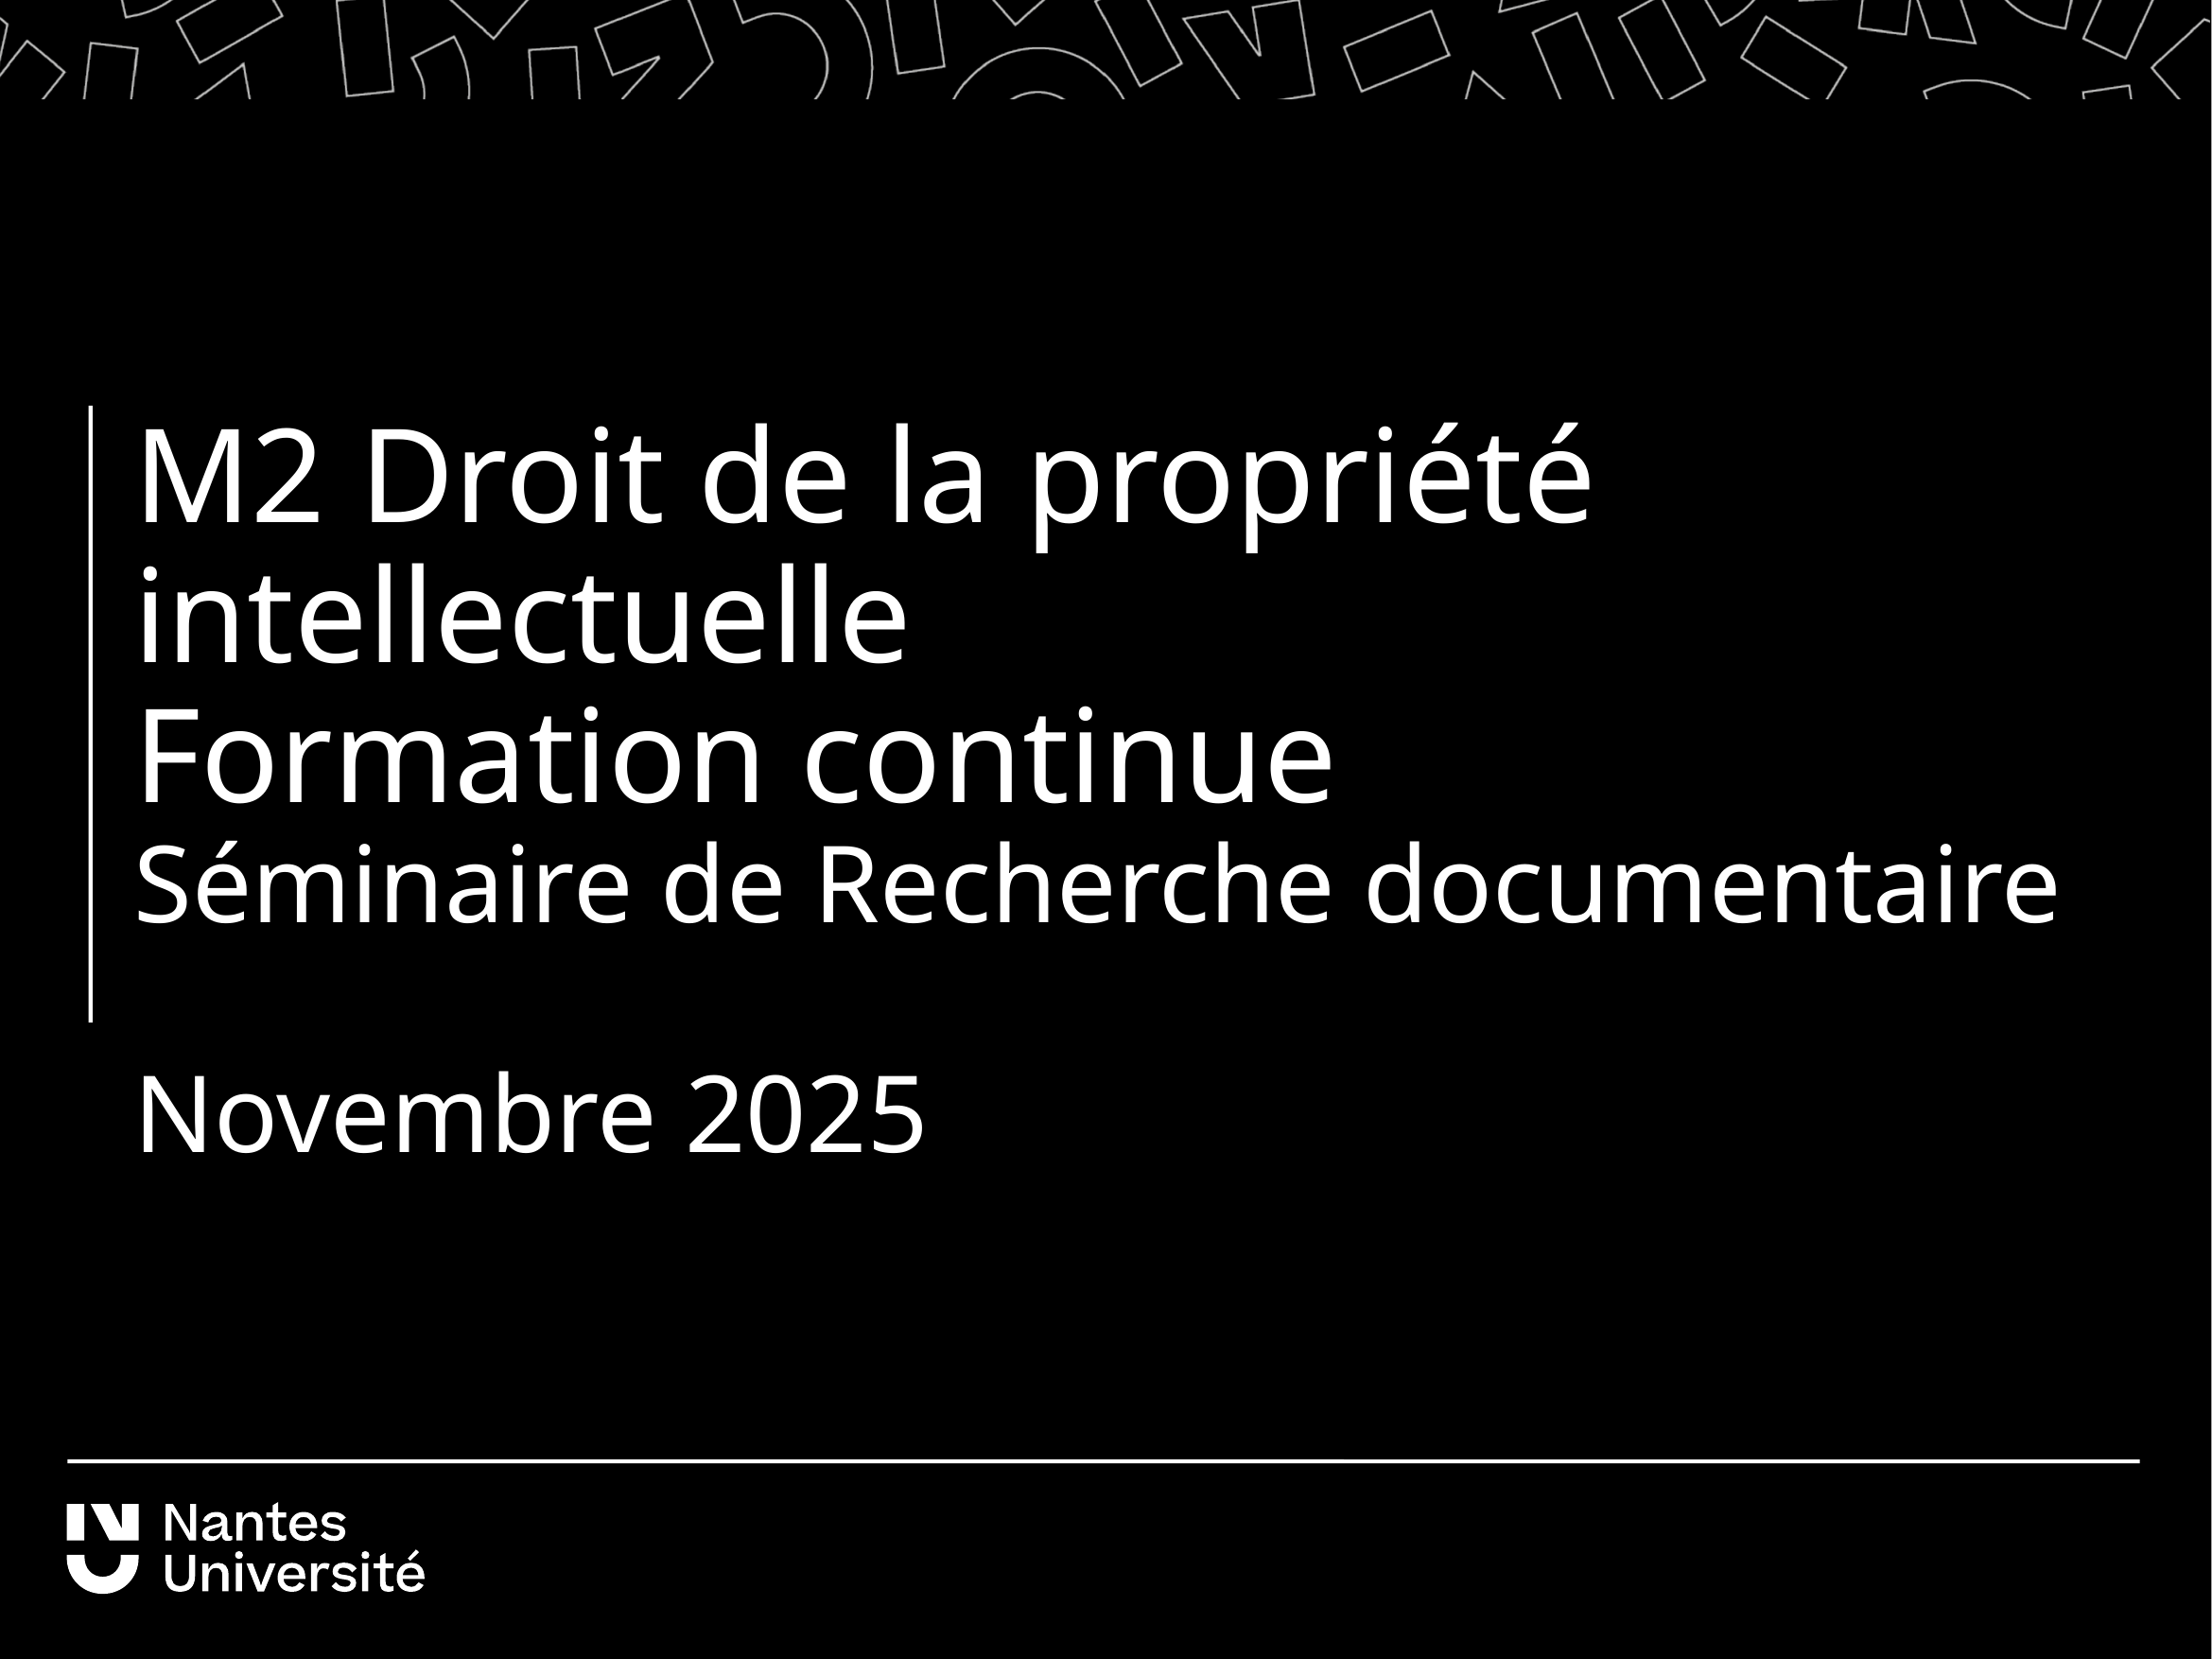

# M2 Droit de la propriété intellectuelle
Formation continue
Séminaire de Recherche documentaire
Novembre 2025